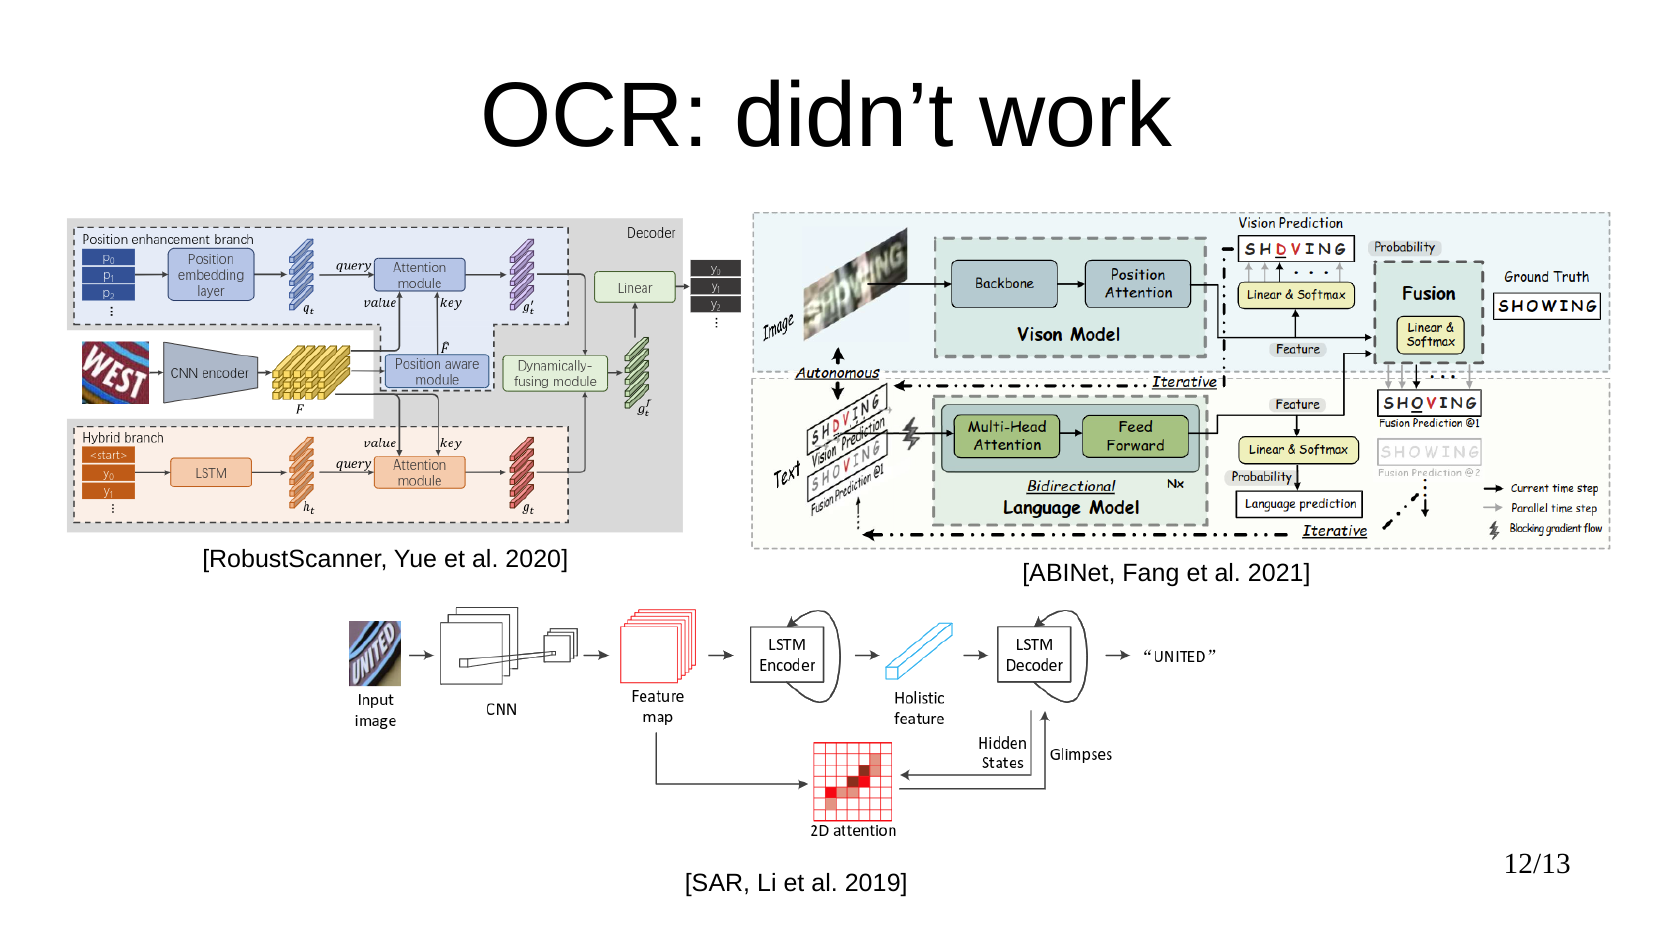

# OCR: didn’t work
[RobustScanner, Yue et al. 2020]
[ABINet, Fang et al. 2021]
12
[SAR, Li et al. 2019]